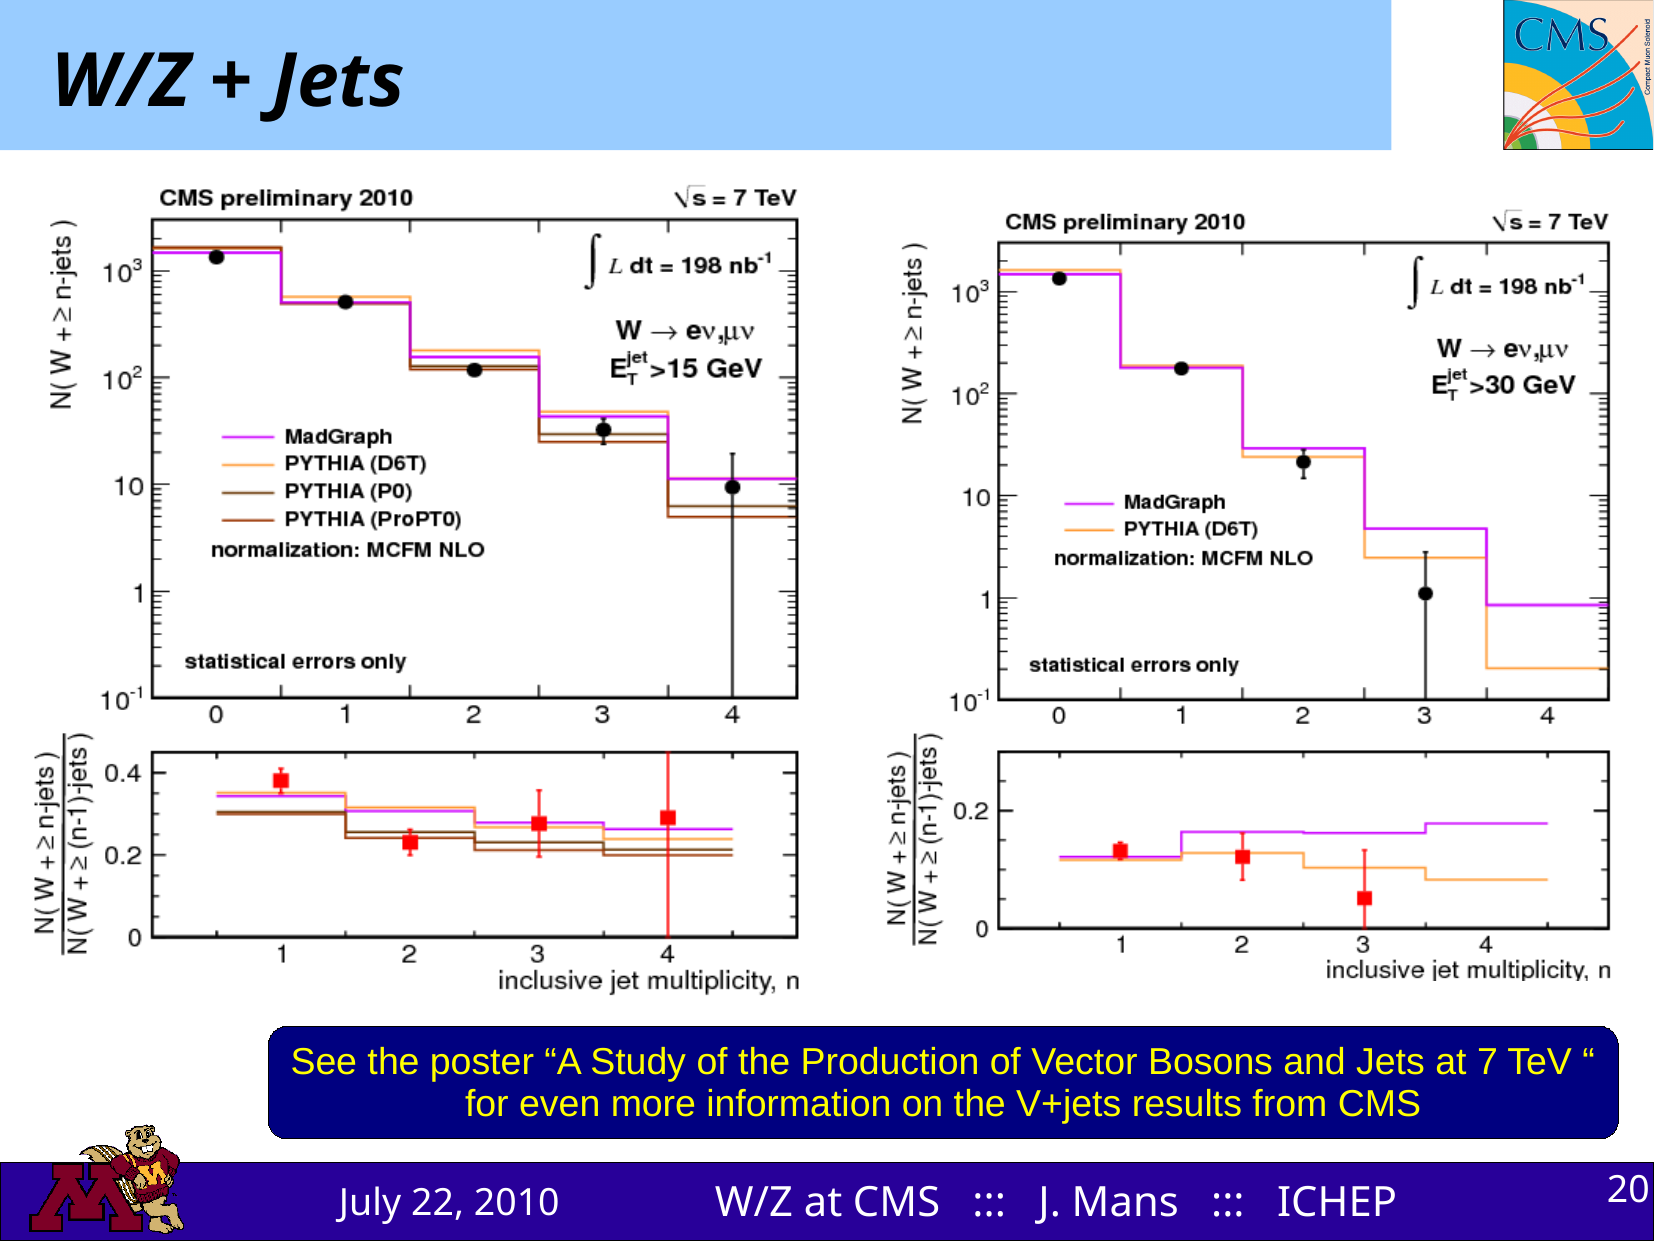

# W/Z + Jets
See the poster “A Study of the Production of Vector Bosons and Jets at 7 TeV “
for even more information on the V+jets results from CMS
20
W/Z at CMS ::: J. Mans ::: ICHEP
July 22, 2010